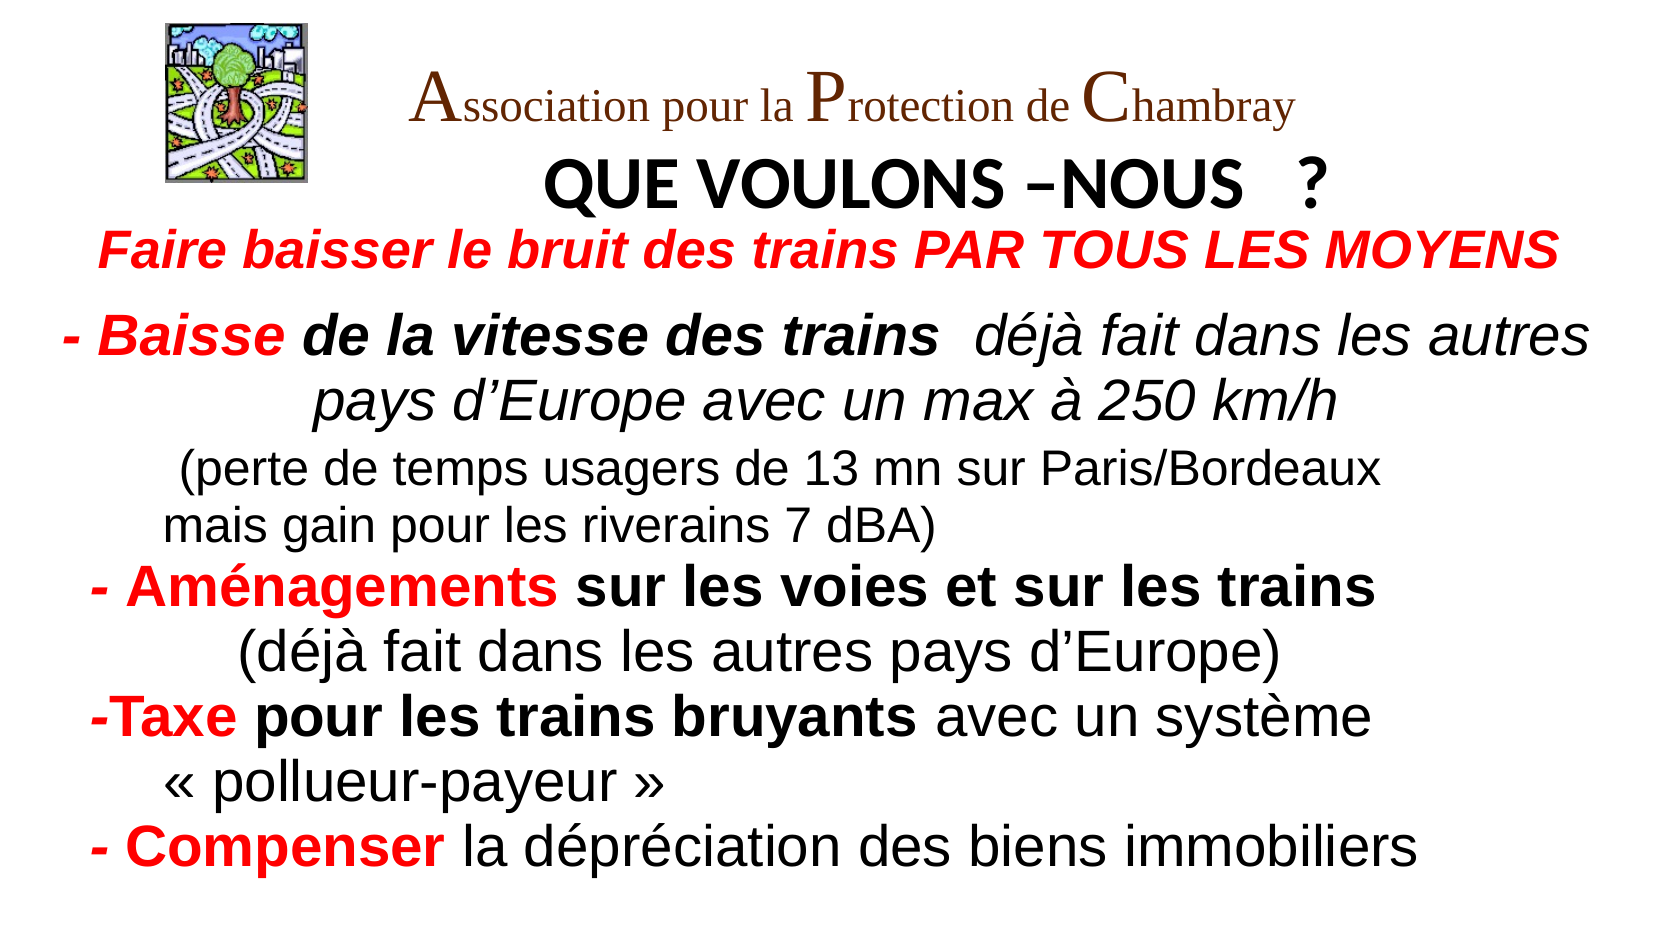

Association pour la Protection de Chambray
QUE VOULONS –NOUS ?
Faire baisser le bruit des trains PAR TOUS LES MOYENS
- Baisse de la vitesse des trains déjà fait dans les autres pays d’Europe avec un max à 250 km/h
 		 (perte de temps usagers de 13 mn sur Paris/Bordeaux 					mais gain pour les riverains 7 dBA)
	- Aménagements sur les voies et sur les trains
			(déjà fait dans les autres pays d’Europe)
	-Taxe pour les trains bruyants avec un système 				« pollueur-payeur »
	- Compenser la dépréciation des biens immobiliers